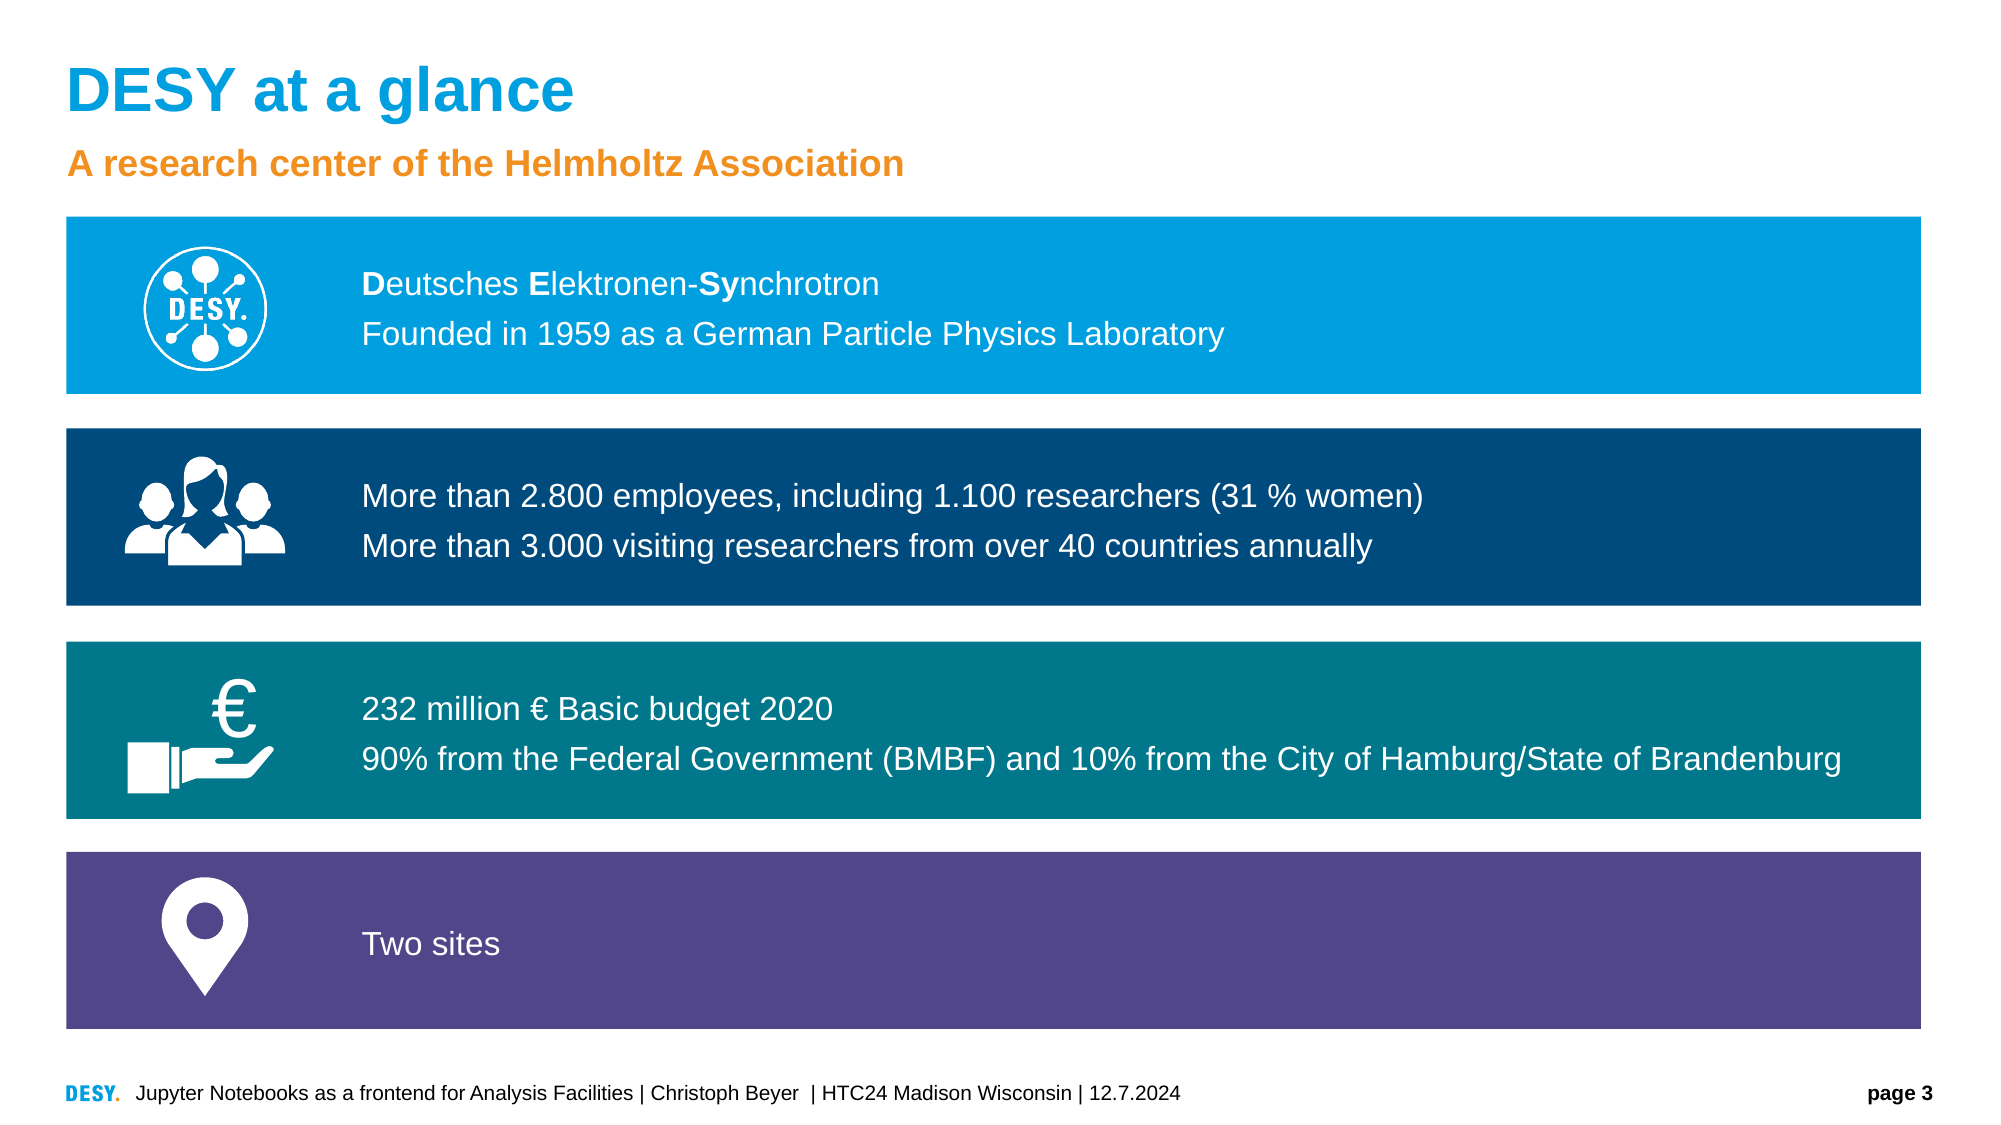

# DESY at a glance
A research center of the Helmholtz Association
Deutsches Elektronen-Synchrotron
Founded in 1959 as a German Particle Physics Laboratory
More than 2.800 employees, including 1.100 researchers (31 % women)
More than 3.000 visiting researchers from over 40 countries annually
232 million € Basic budget 2020
90% from the Federal Government (BMBF) and 10% from the City of Hamburg/State of Brandenburg
€
Two sites
 Jupyter Notebooks as a frontend for Analysis Facilities | Christoph Beyer | HTC24 Madison Wisconsin | 12.7.2024